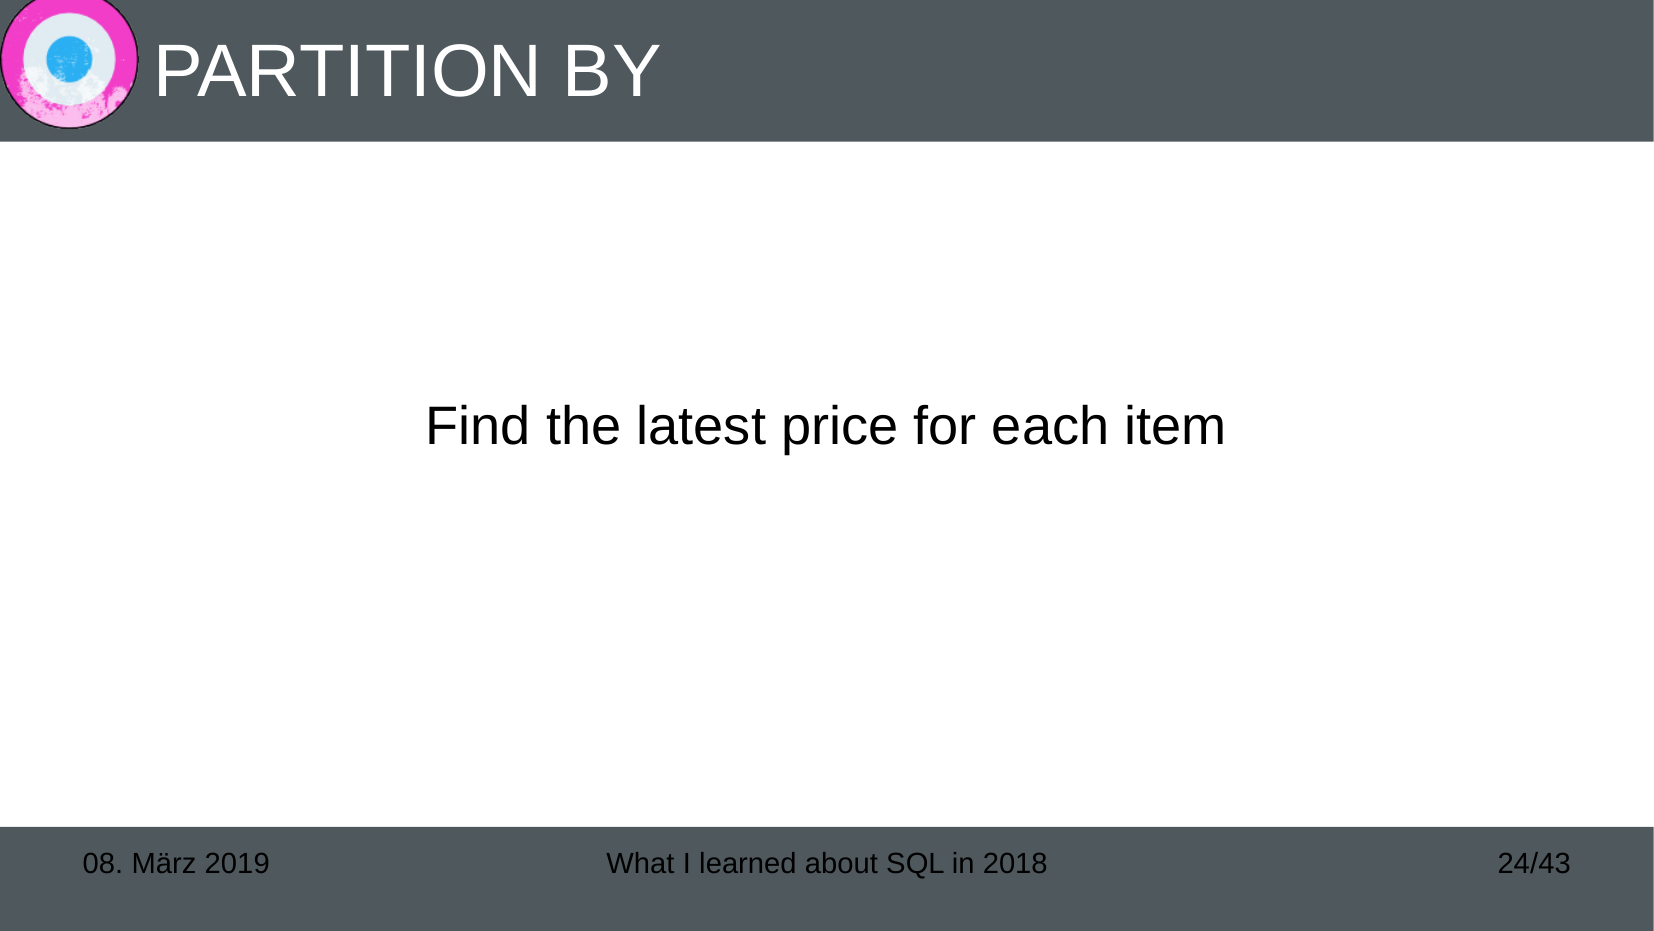

PARTITION BY
# Find the latest price for each item
08. März 2019
24